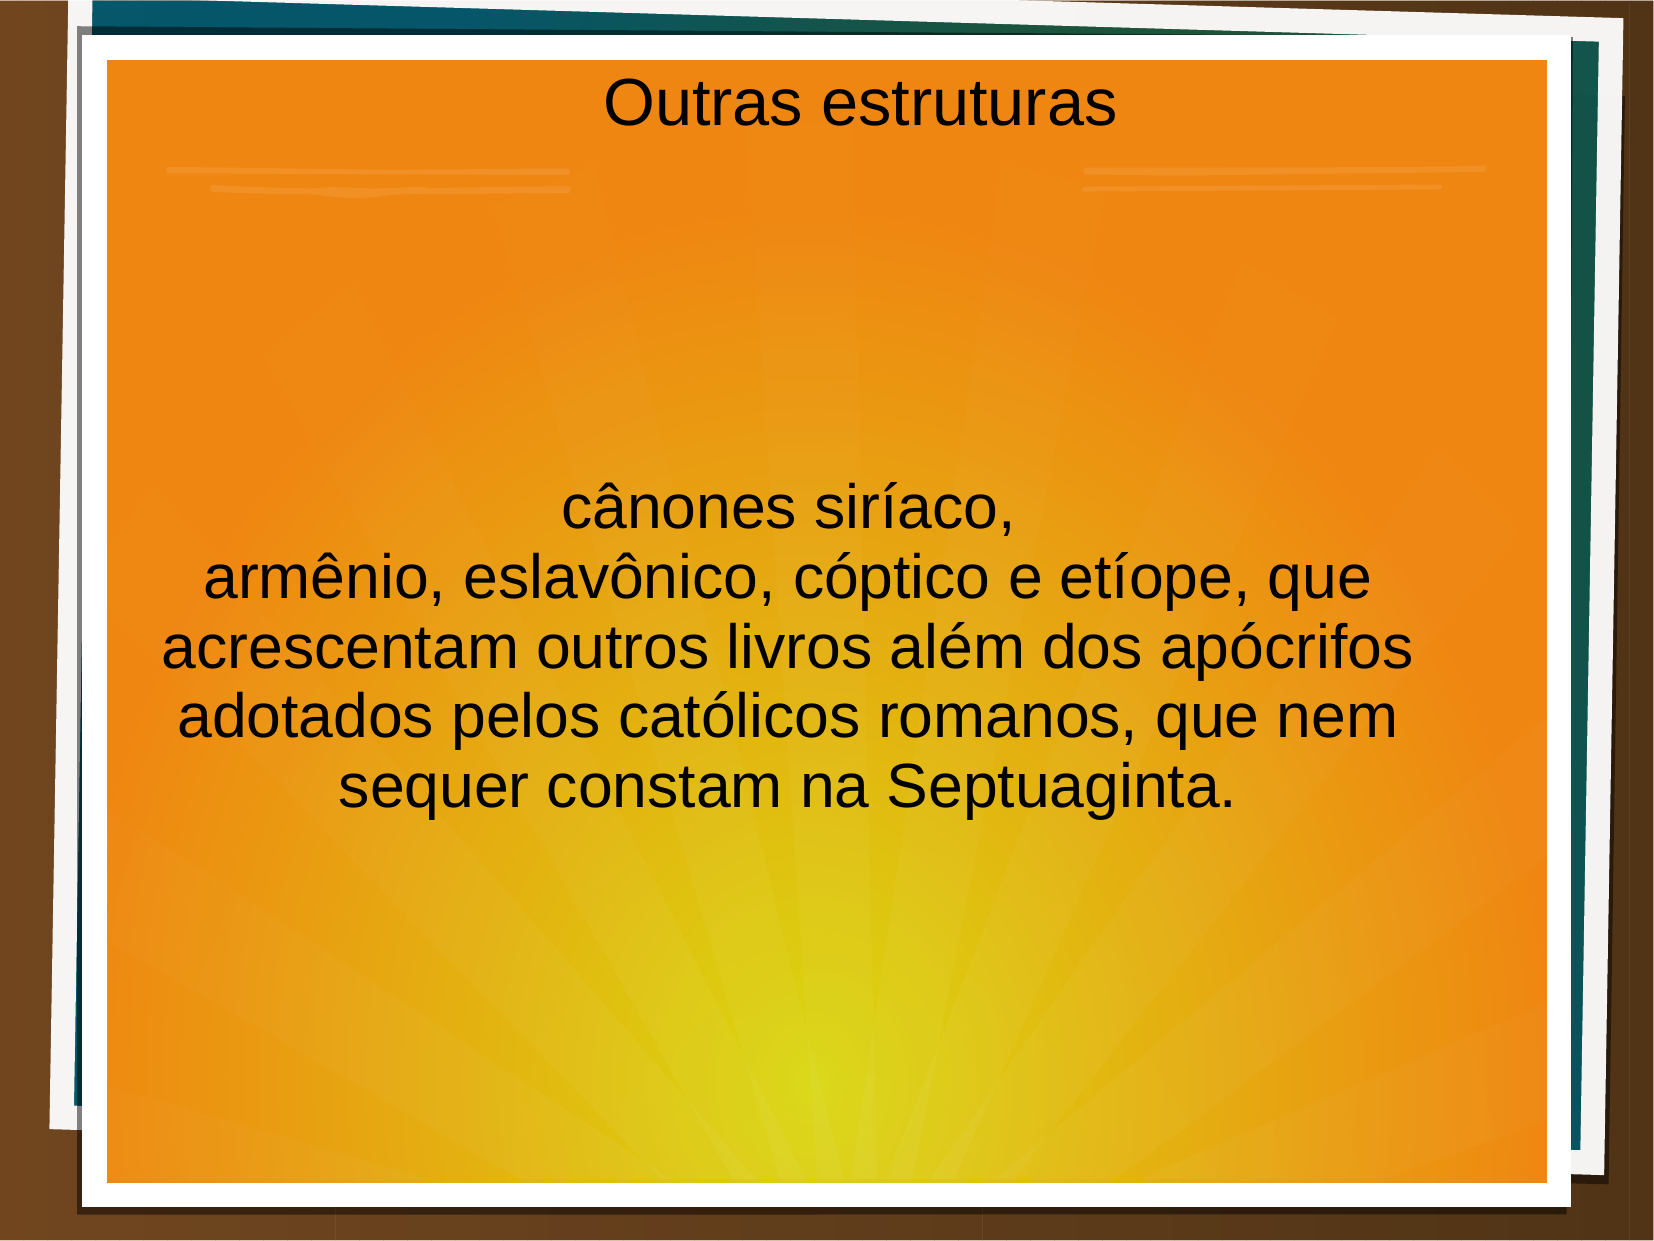

# Outras estruturas
cânones siríaco,
armênio, eslavônico, cóptico e etíope, que acrescentam outros livros além dos apócrifos adotados pelos católicos romanos, que nem sequer constam na Septuaginta.